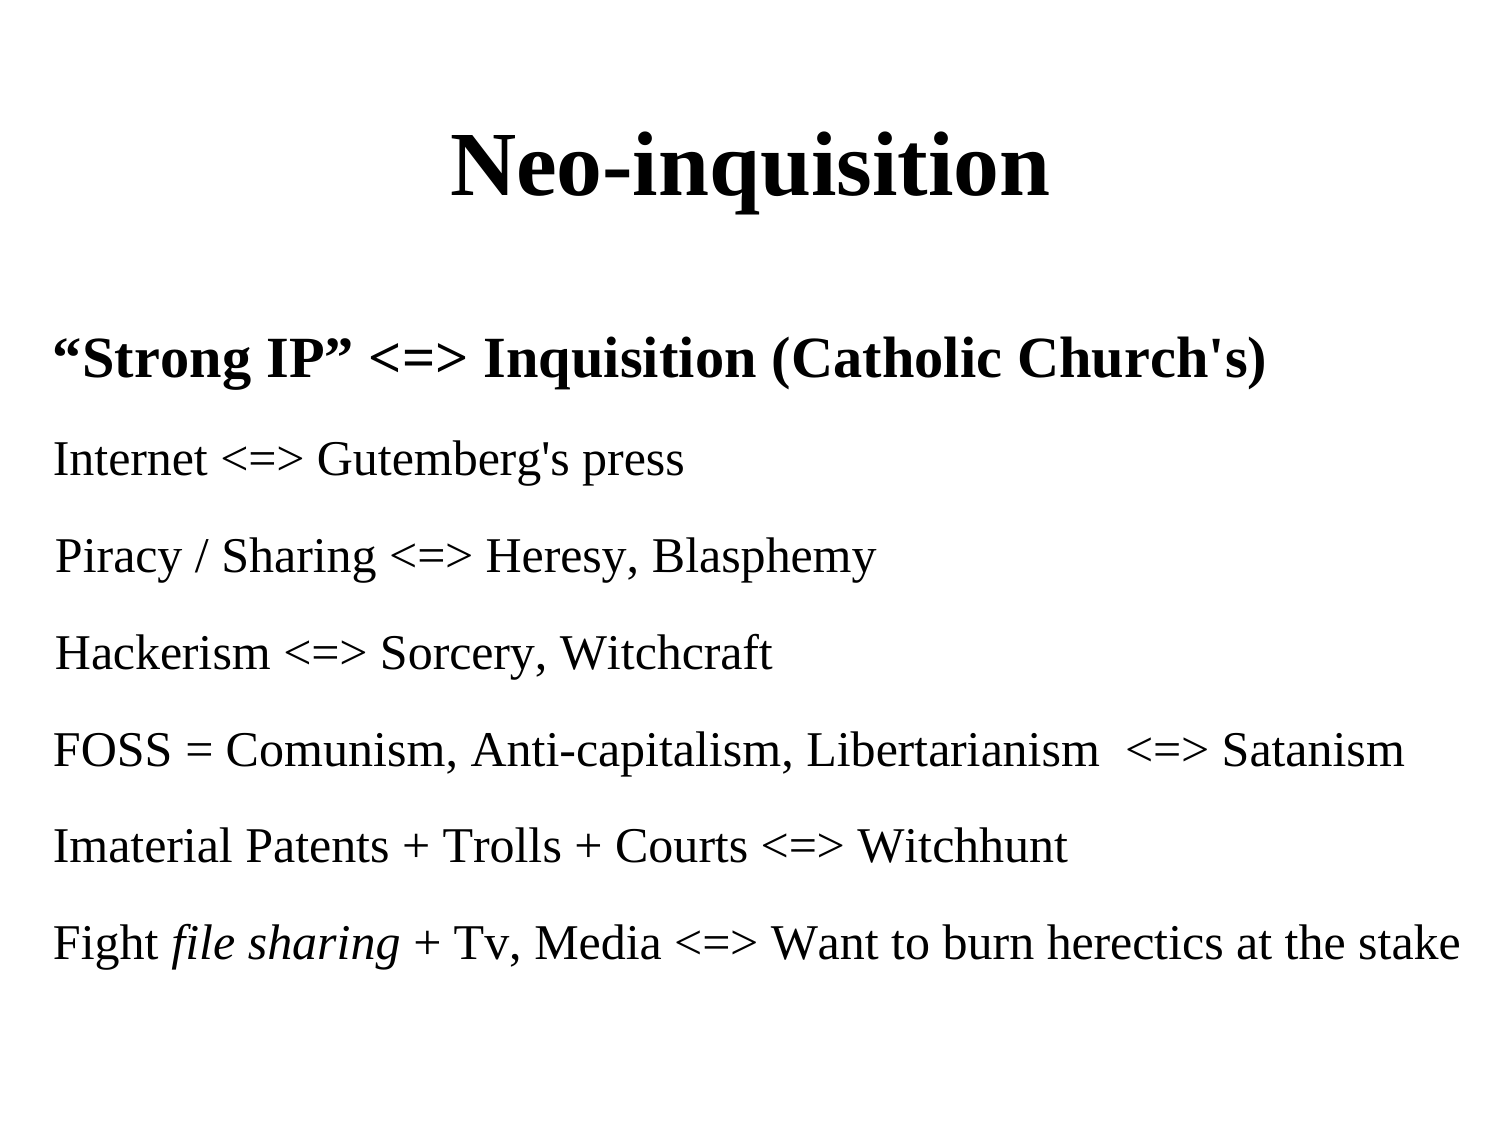

# Neo-inquisition
“Strong IP” <=> Inquisition (Catholic Church's)
Internet <=> Gutemberg's press
Piracy / Sharing <=> Heresy, Blasphemy
Hackerism <=> Sorcery, Witchcraft
FOSS = Comunism, Anti-capitalism, Libertarianism <=> Satanism
Imaterial Patents + Trolls + Courts <=> Witchhunt
Fight file sharing + Tv, Media <=> Want to burn herectics at the stake